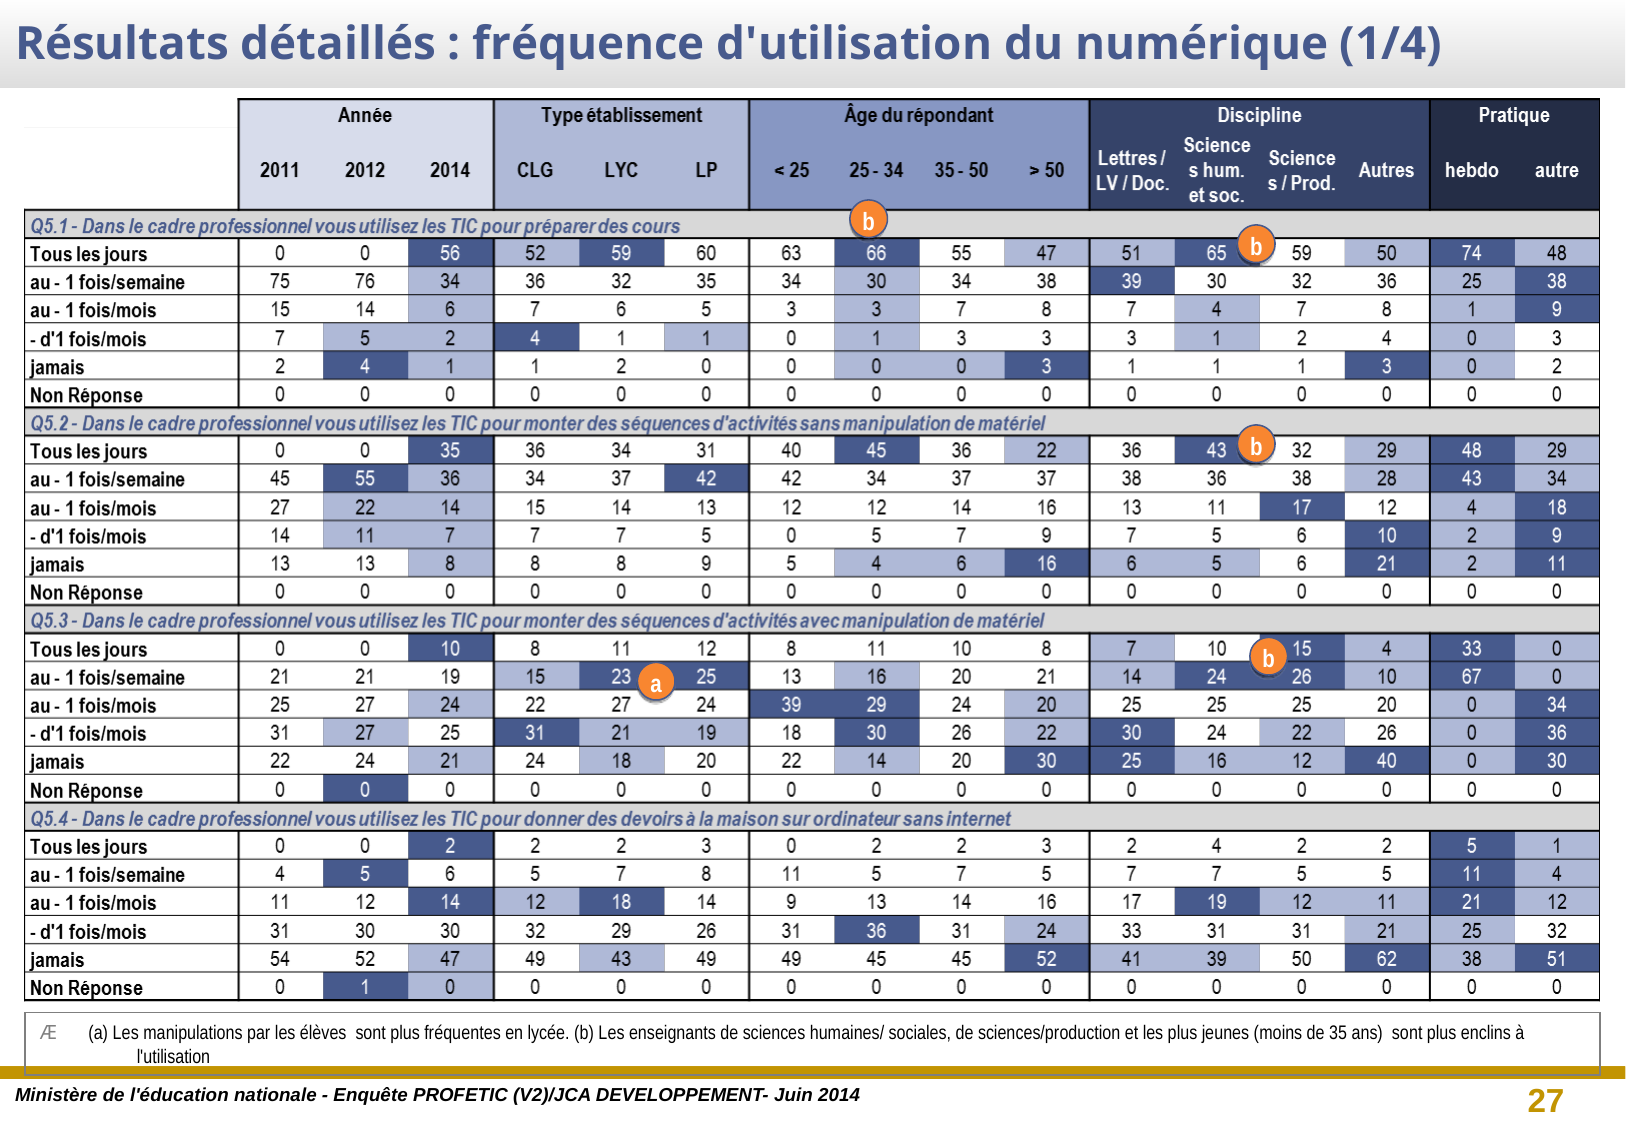

Résultats détaillés : fréquence d'utilisation du numérique (1/4)
b
b
b
b
a
# (a) Les manipulations par les élèves sont plus fréquentes en lycée. (b) Les enseignants de sciences humaines/ sociales, de sciences/production et les plus jeunes (moins de 35 ans) sont plus enclins à l'utilisation
26
Ministère de l'éducation nationale - Enquête PROFETIC (V2)/JCA DEVELOPPEMENT- Juin 2014